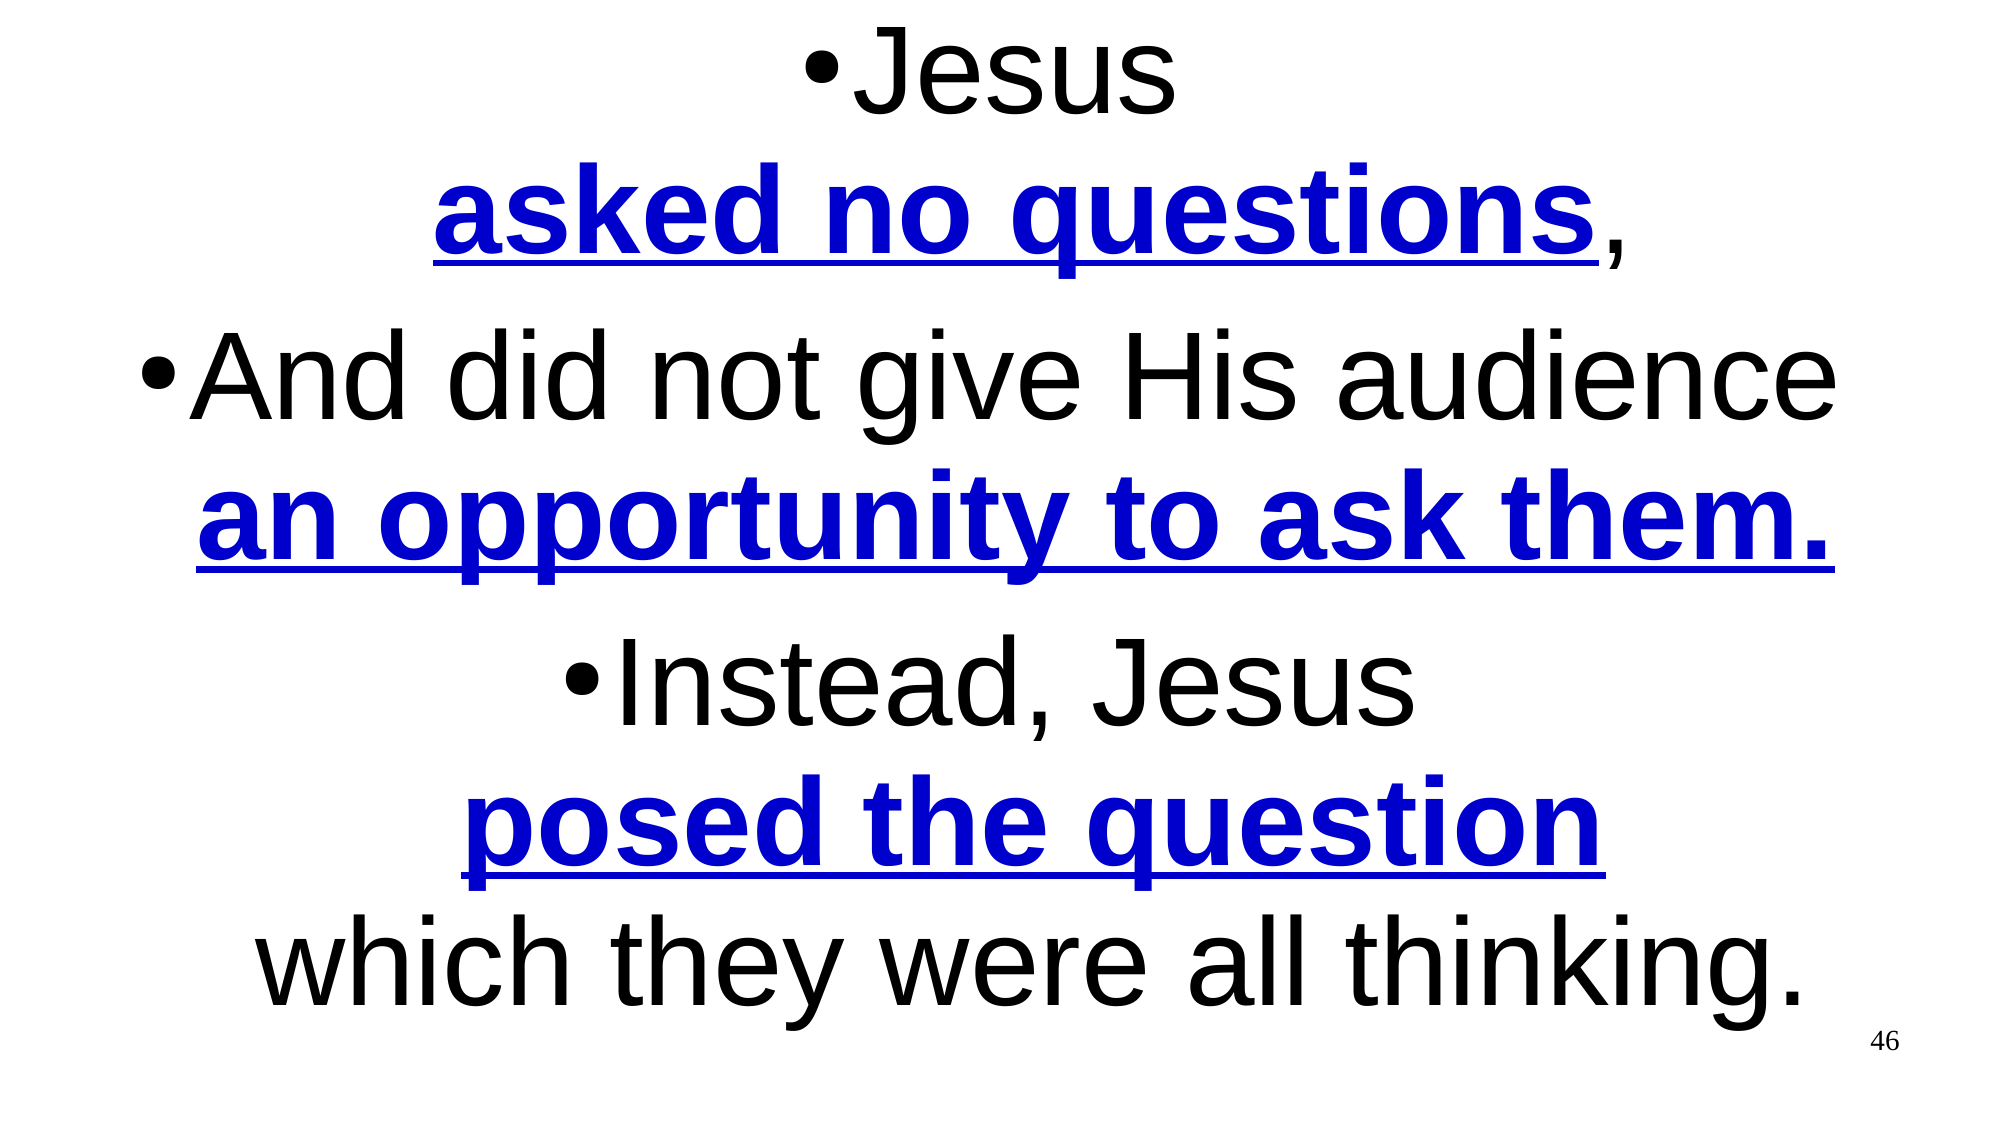

# Jesus asked no questions,
And did not give His audience
an opportunity to ask them.
Instead, Jesus
posed the question
 which they were all thinking.
46